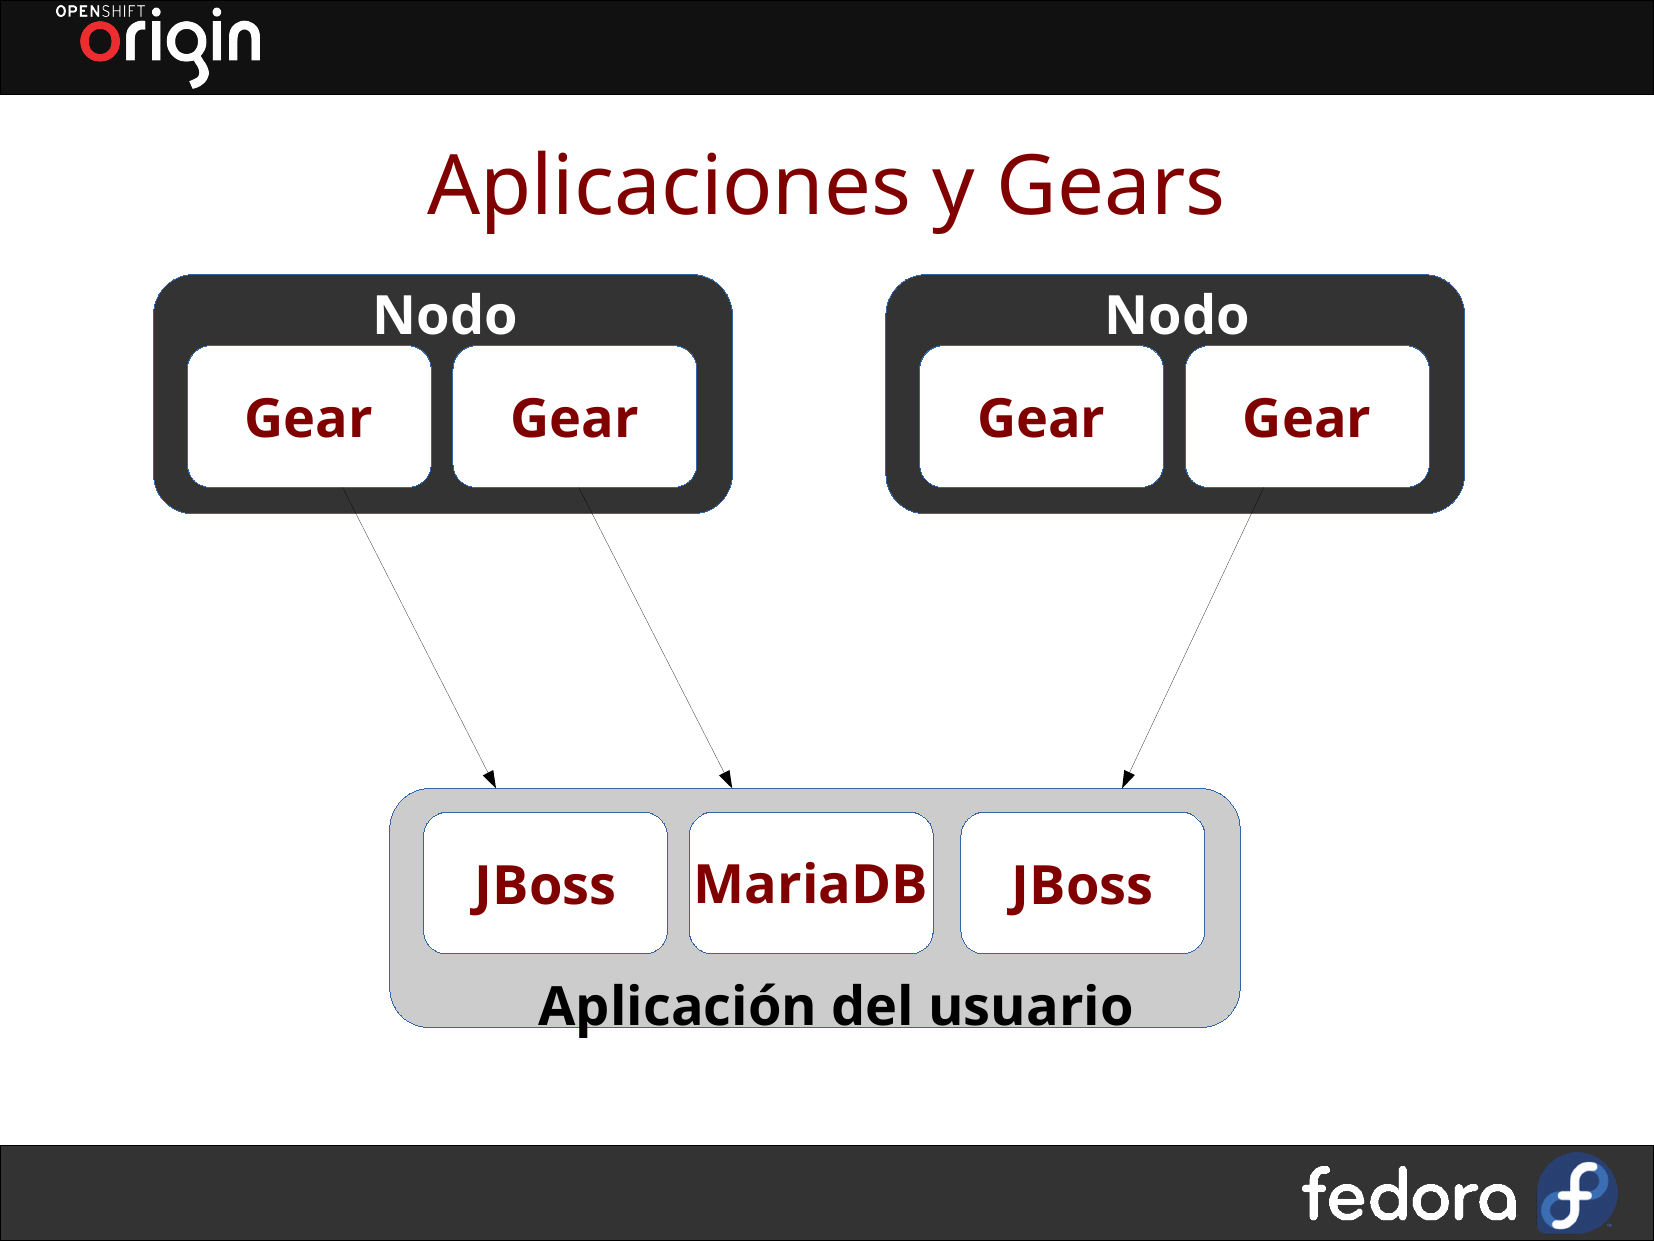

# Aplicaciones y Gears
Nodo
Gear
Gear
Nodo
Gear
Gear
MariaDB
JBoss
JBoss
Aplicación del usuario